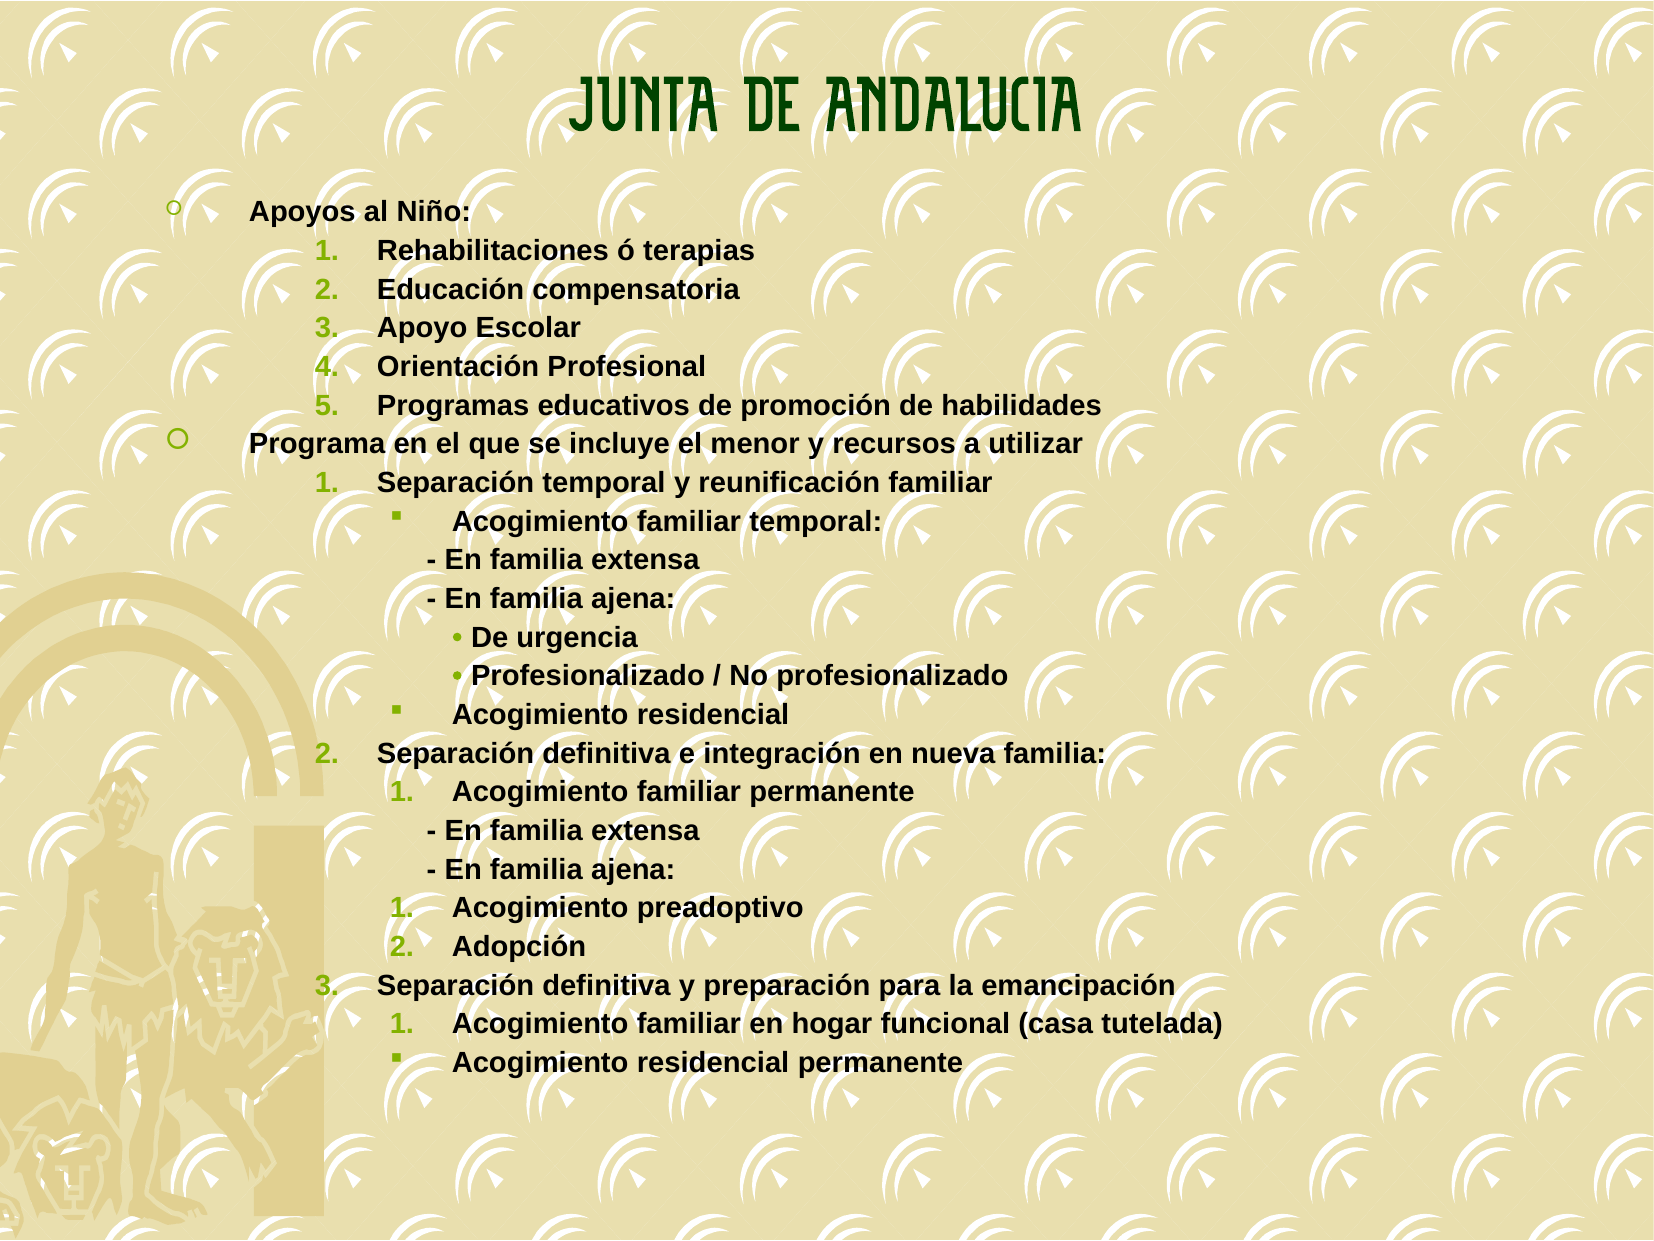

Apoyos al Niño:
Rehabilitaciones ó terapias
Educación compensatoria
Apoyo Escolar
Orientación Profesional
Programas educativos de promoción de habilidades
Programa en el que se incluye el menor y recursos a utilizar
Separación temporal y reunificación familiar
Acogimiento familiar temporal:
	- En familia extensa
	- En familia ajena:
		 De urgencia
		 Profesionalizado / No profesionalizado
Acogimiento residencial
Separación definitiva e integración en nueva familia:
Acogimiento familiar permanente
	- En familia extensa
	- En familia ajena:
Acogimiento preadoptivo
Adopción
Separación definitiva y preparación para la emancipación
Acogimiento familiar en hogar funcional (casa tutelada)
Acogimiento residencial permanente
#